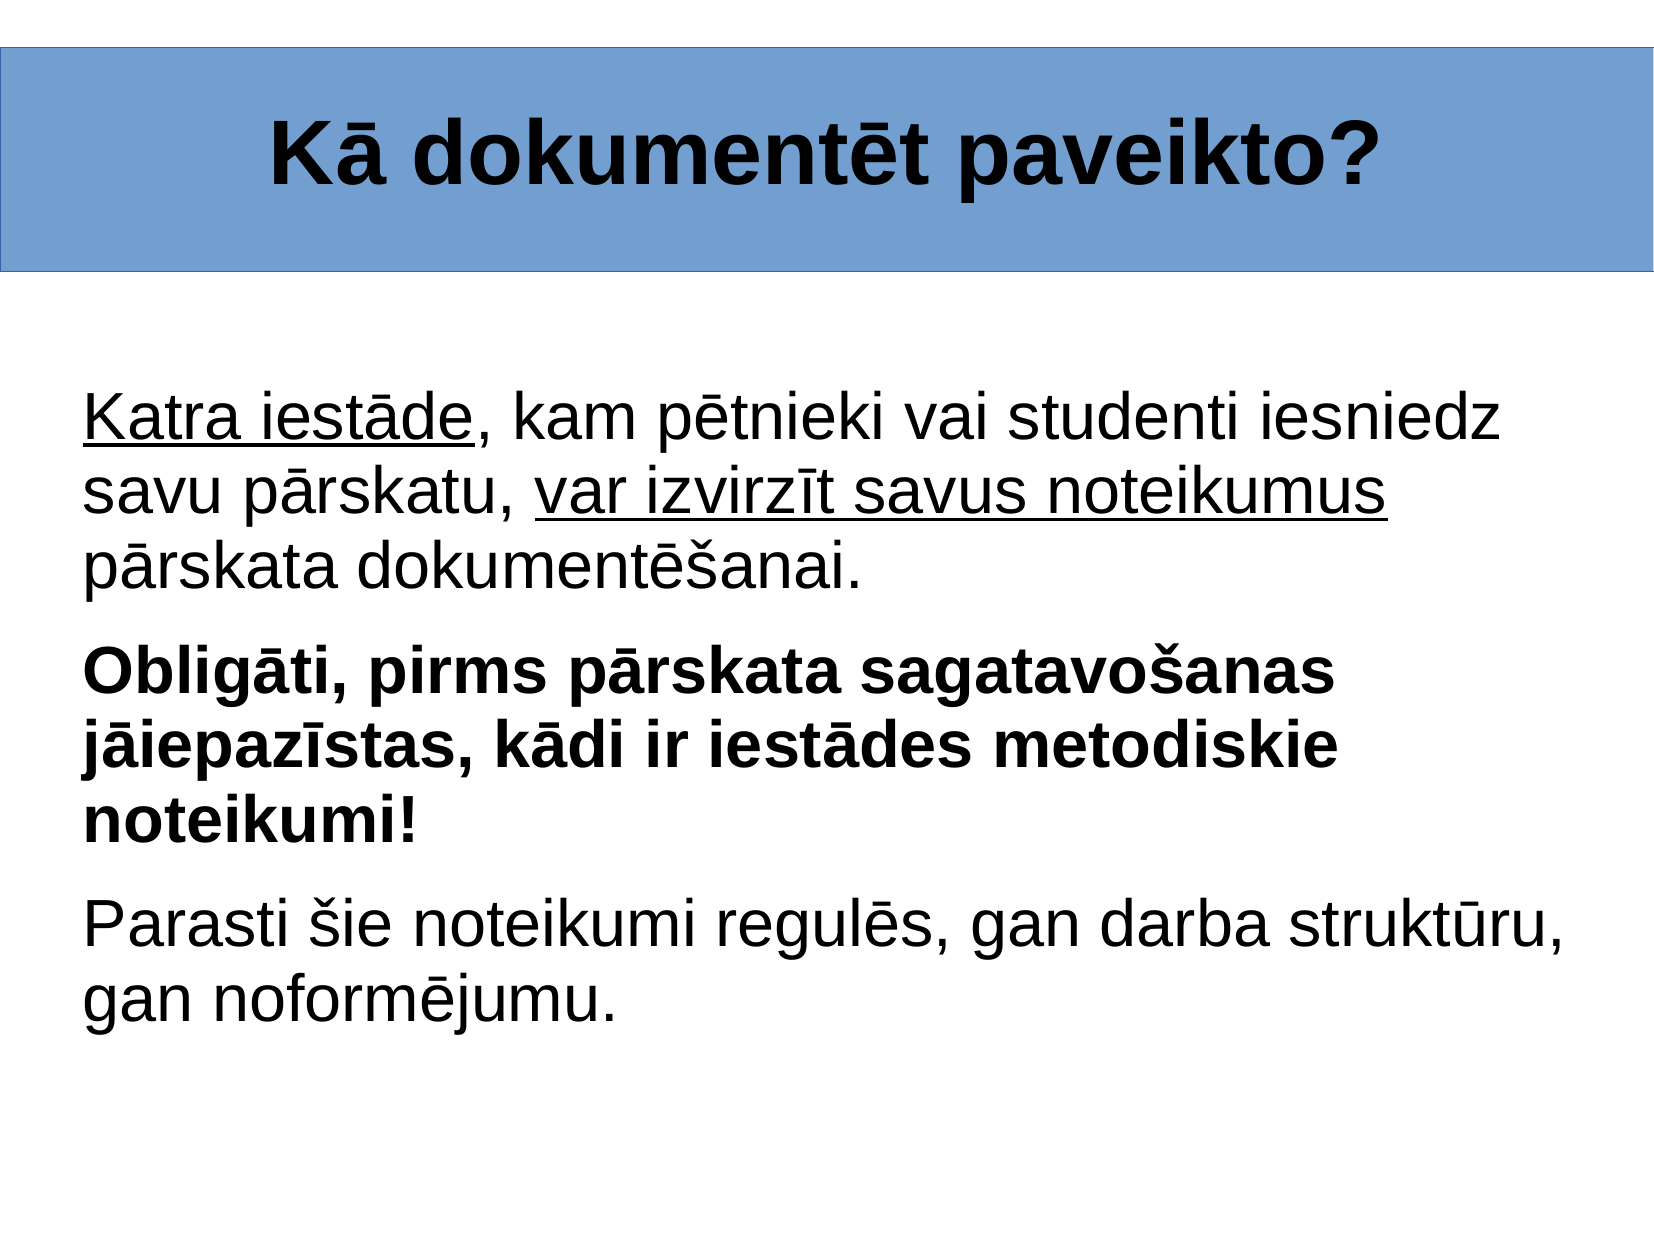

# Kā dokumentēt paveikto?
Katra iestāde, kam pētnieki vai studenti iesniedz savu pārskatu, var izvirzīt savus noteikumus pārskata dokumentēšanai.
Obligāti, pirms pārskata sagatavošanas jāiepazīstas, kādi ir iestādes metodiskie noteikumi!
Parasti šie noteikumi regulēs, gan darba struktūru, gan noformējumu.